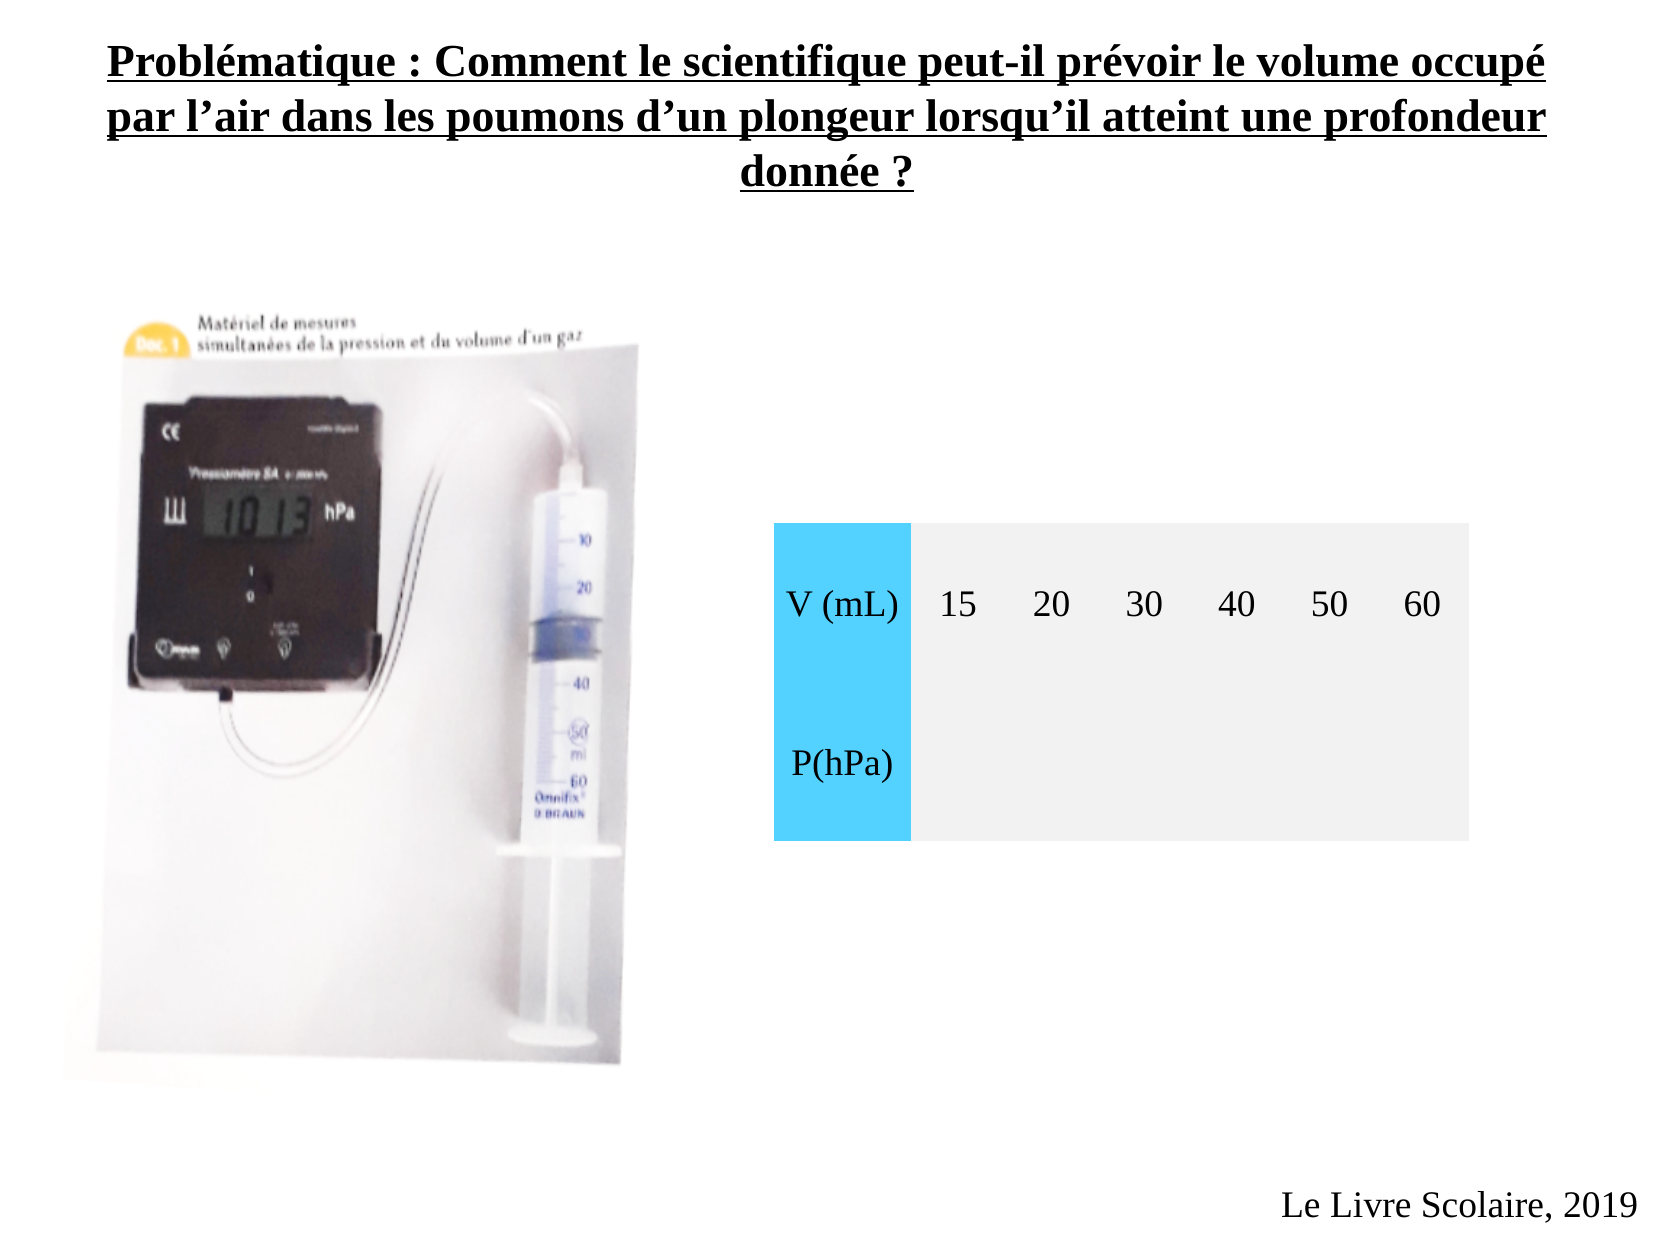

Problématique : Comment le scientifique peut-il prévoir le volume occupé par l’air dans les poumons d’un plongeur lorsqu’il atteint une profondeur donnée ?
| V (mL) | 15 | 20 | 30 | 40 | 50 | 60 |
| --- | --- | --- | --- | --- | --- | --- |
| P(hPa) | | | | | | |
Le Livre Scolaire, 2019